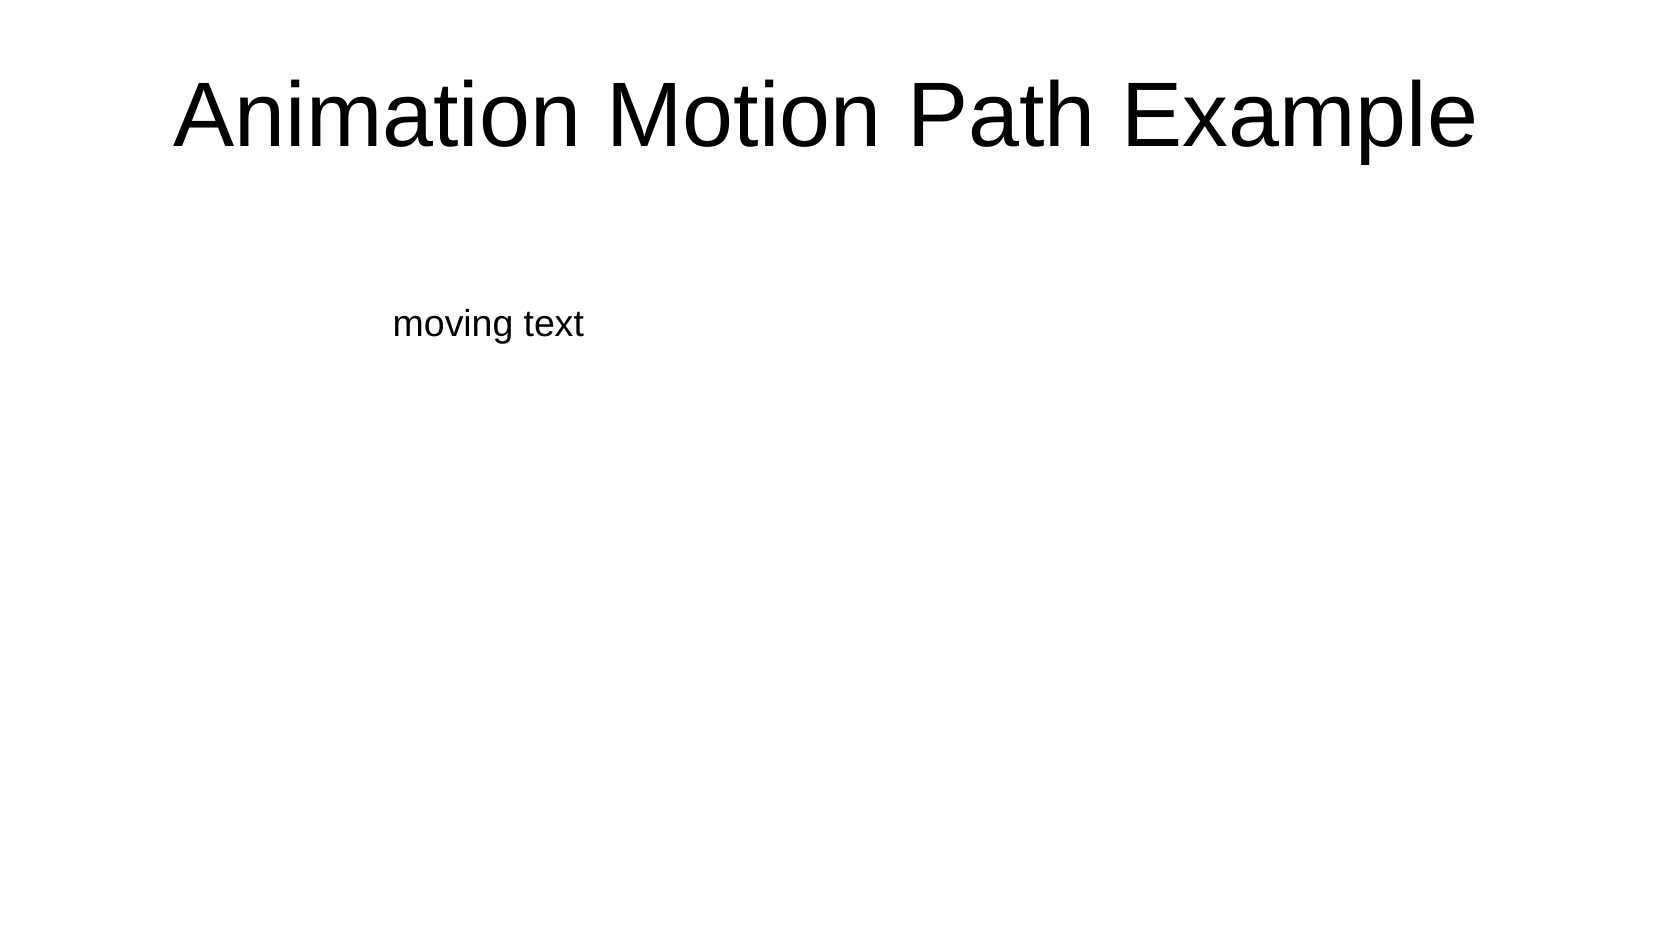

# Animation Motion Path Example
moving text